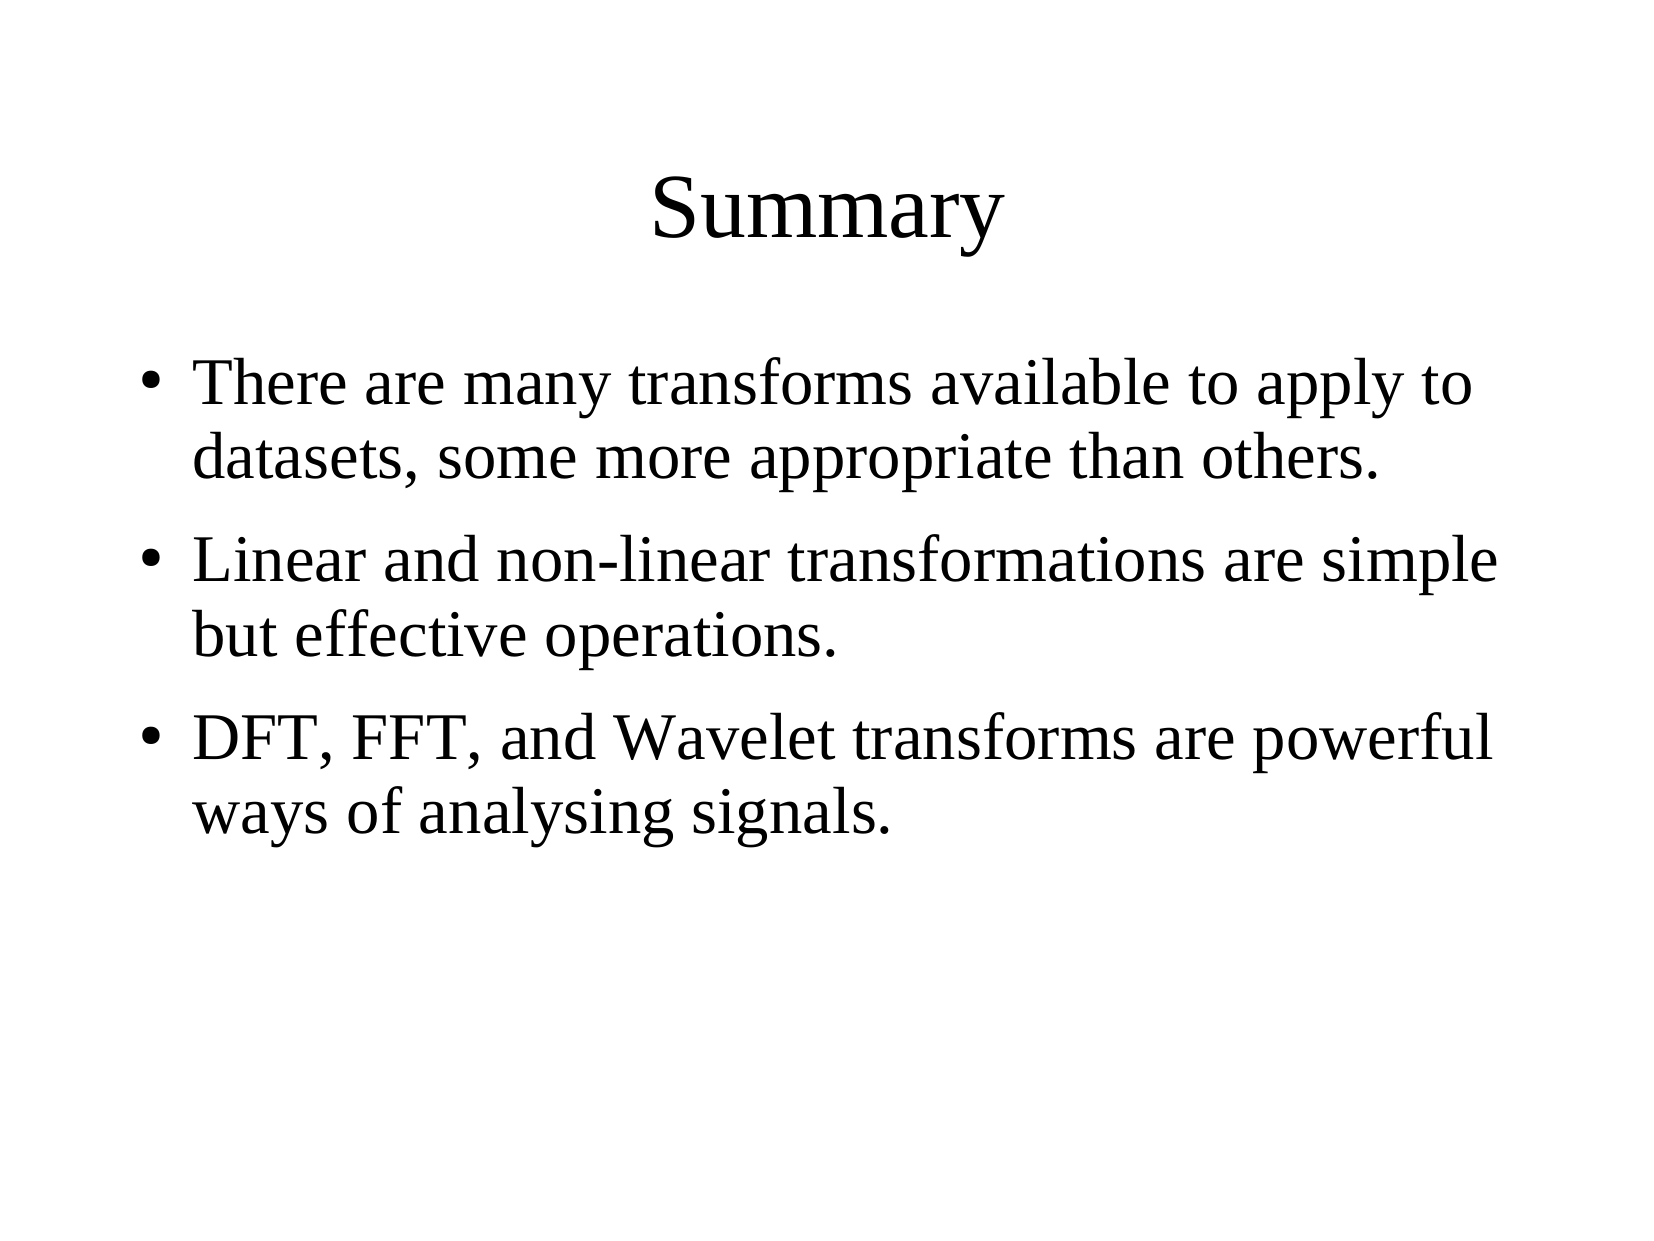

# Summary
There are many transforms available to apply to datasets, some more appropriate than others.
Linear and non-linear transformations are simple but effective operations.
DFT, FFT, and Wavelet transforms are powerful ways of analysing signals.